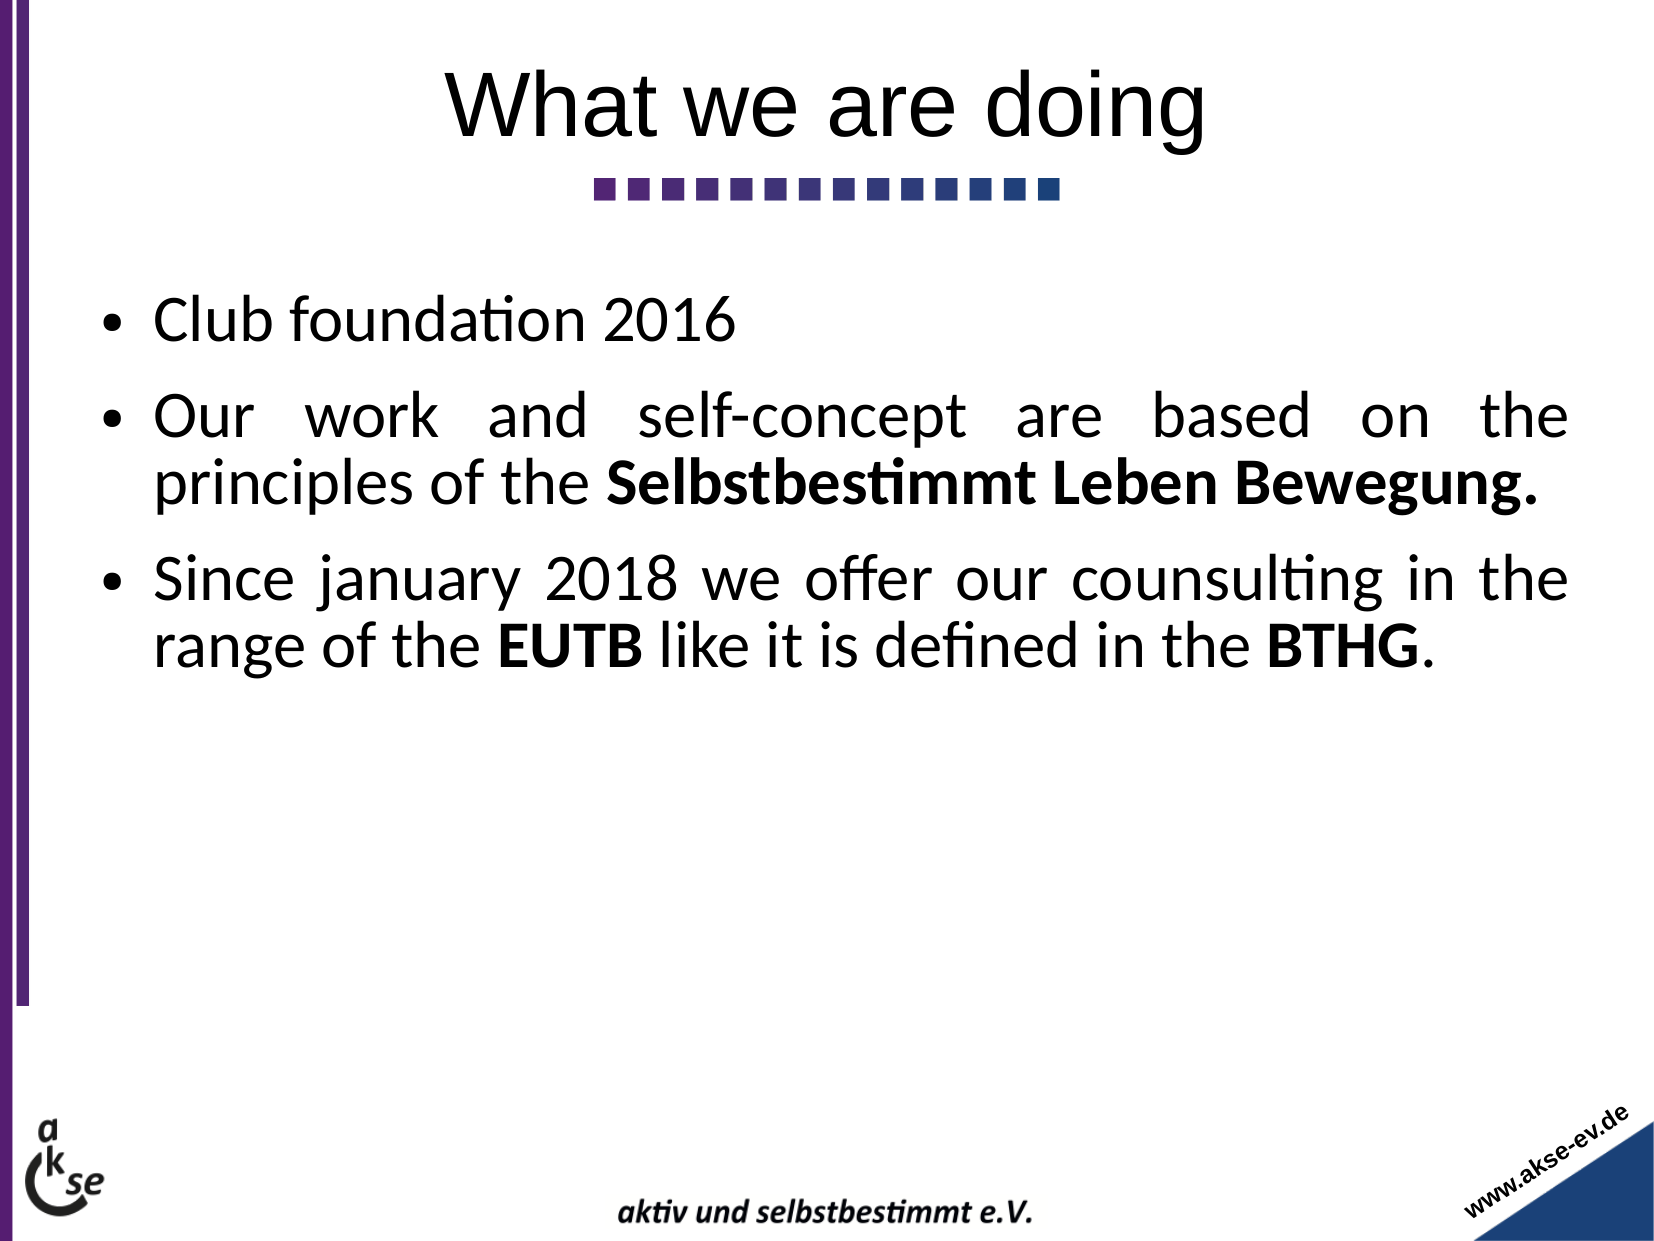

# What we are doing
Club foundation 2016
Our work and self-concept are based on the principles of the Selbstbestimmt Leben Bewegung.
Since january 2018 we offer our counsulting in the range of the EUTB like it is defined in the BTHG.